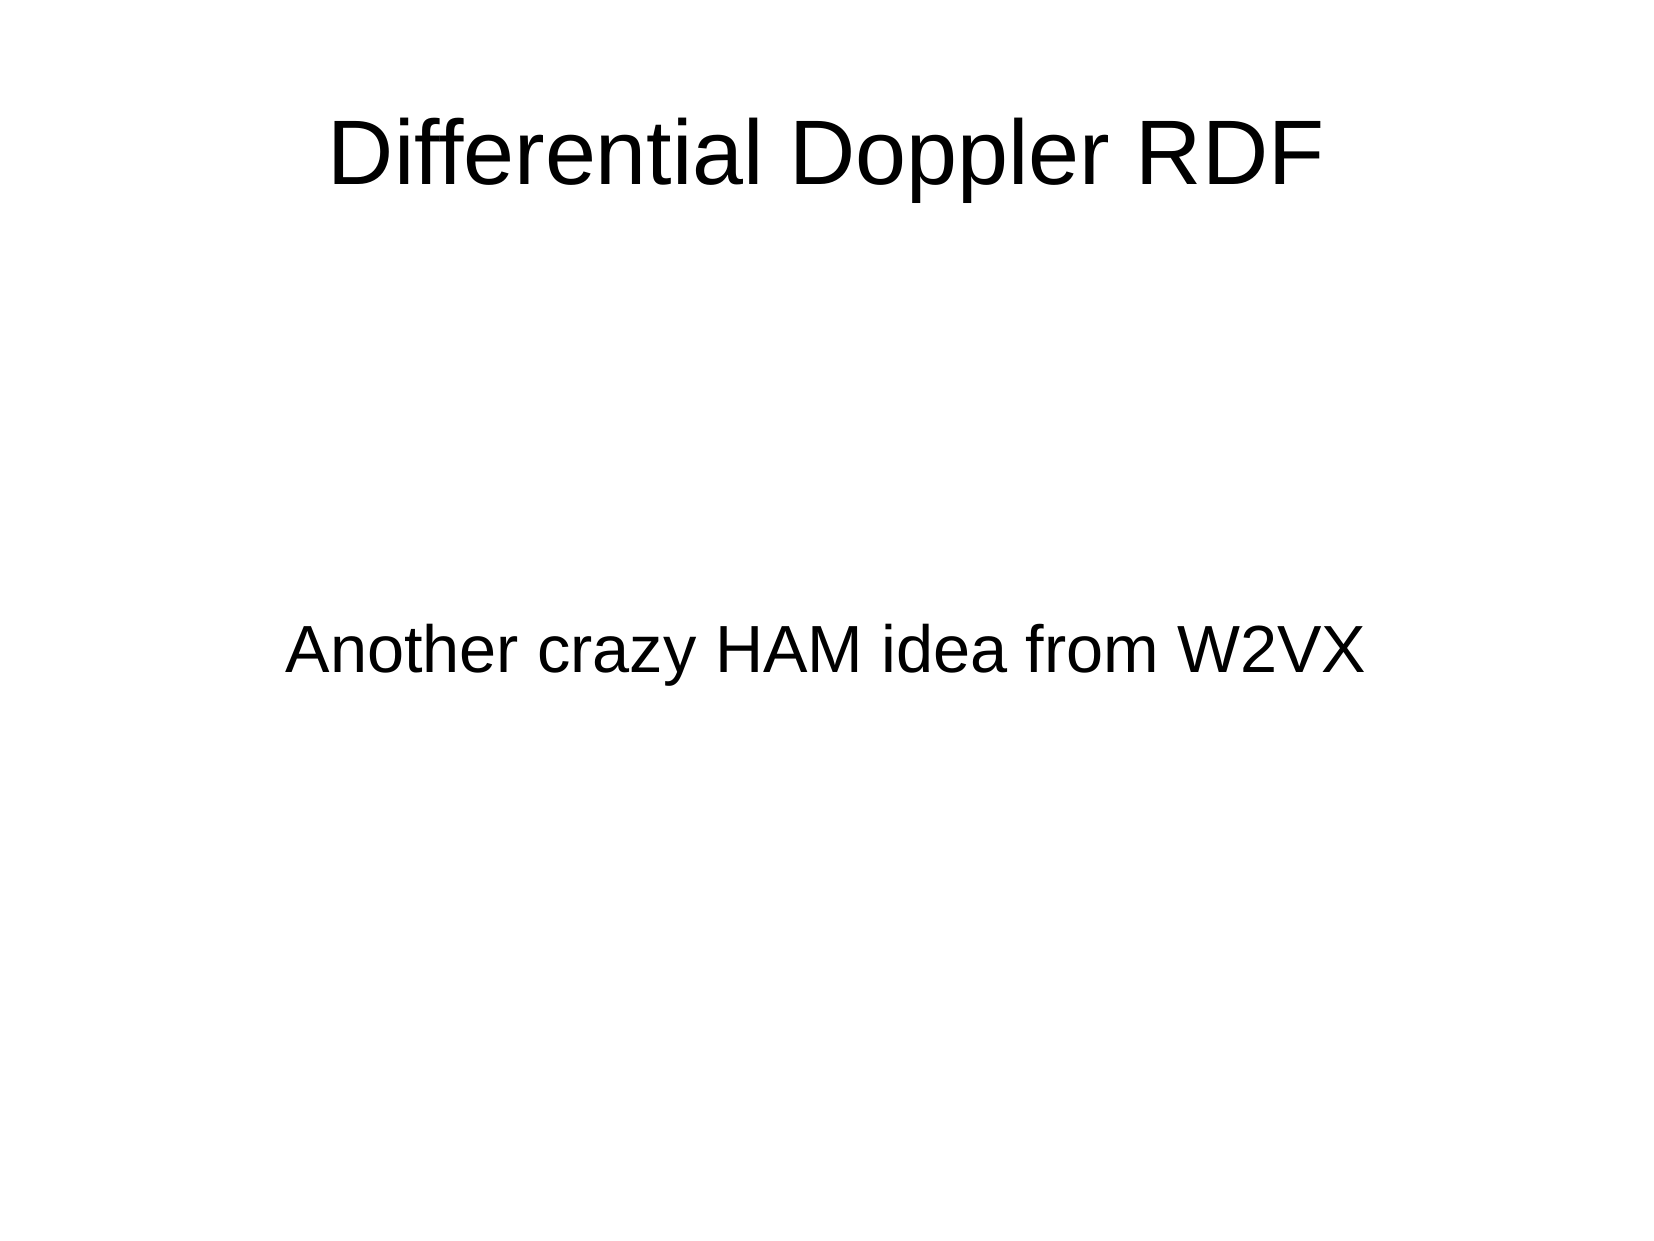

# Differential Doppler RDF
Another crazy HAM idea from W2VX